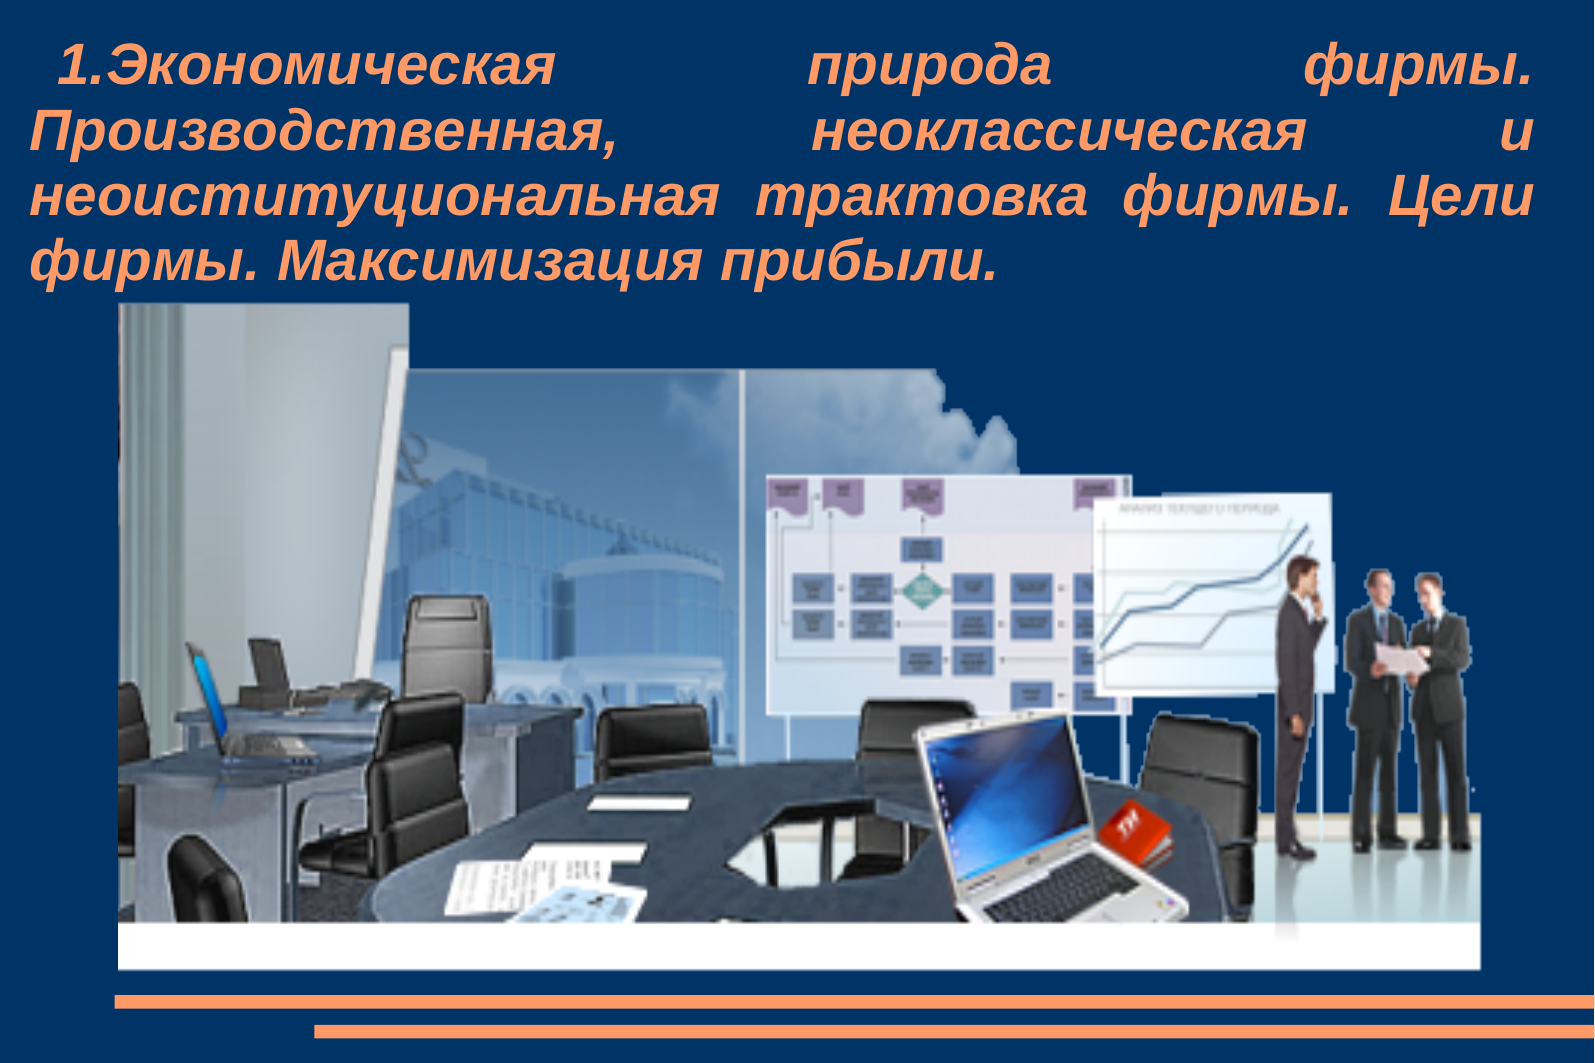

# 1.Экономическая природа фирмы. Производственная, неоклассическая и неоиституциональная трактовка фирмы. Цели фирмы. Максимизация прибыли.